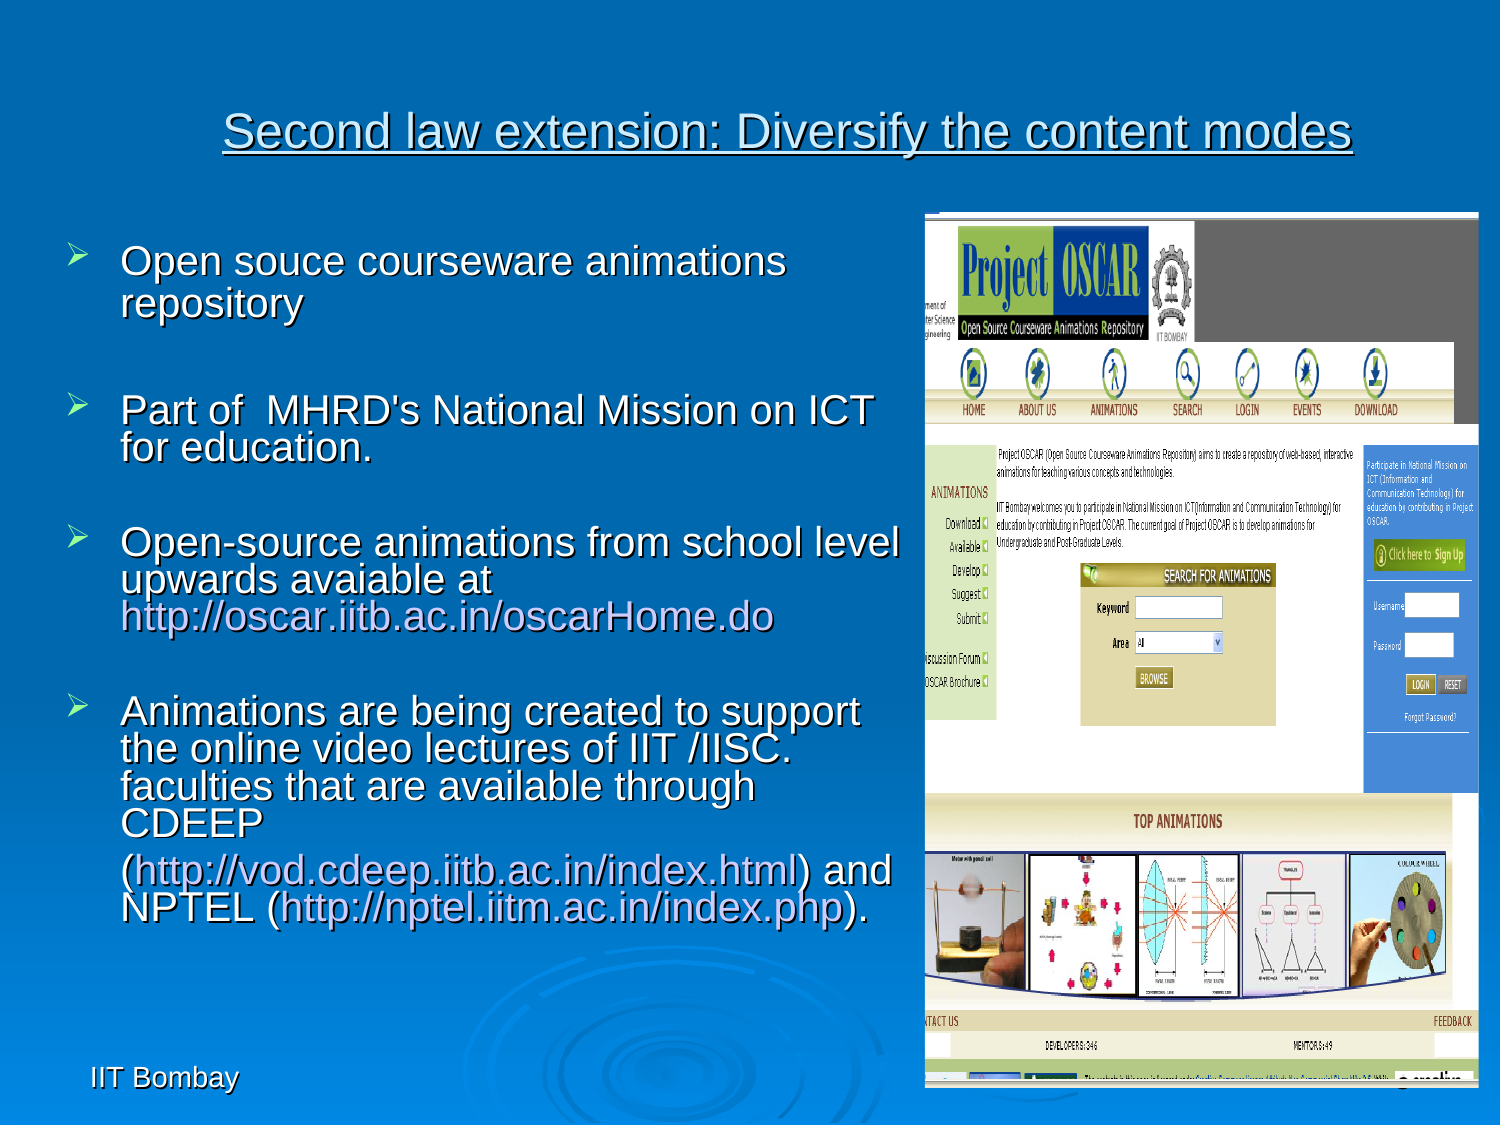

# Second law extension: Diversify the content modes
Open souce courseware animations repository
Part of MHRD's National Mission on ICT for education.
Open-source animations from school level upwards avaiable at http://oscar.iitb.ac.in/oscarHome.do
Animations are being created to support the online video lectures of IIT /IISC. faculties that are available through CDEEP
(http://vod.cdeep.iitb.ac.in/index.html) and NPTEL (http://nptel.iitm.ac.in/index.php).
IIT Bombay
8